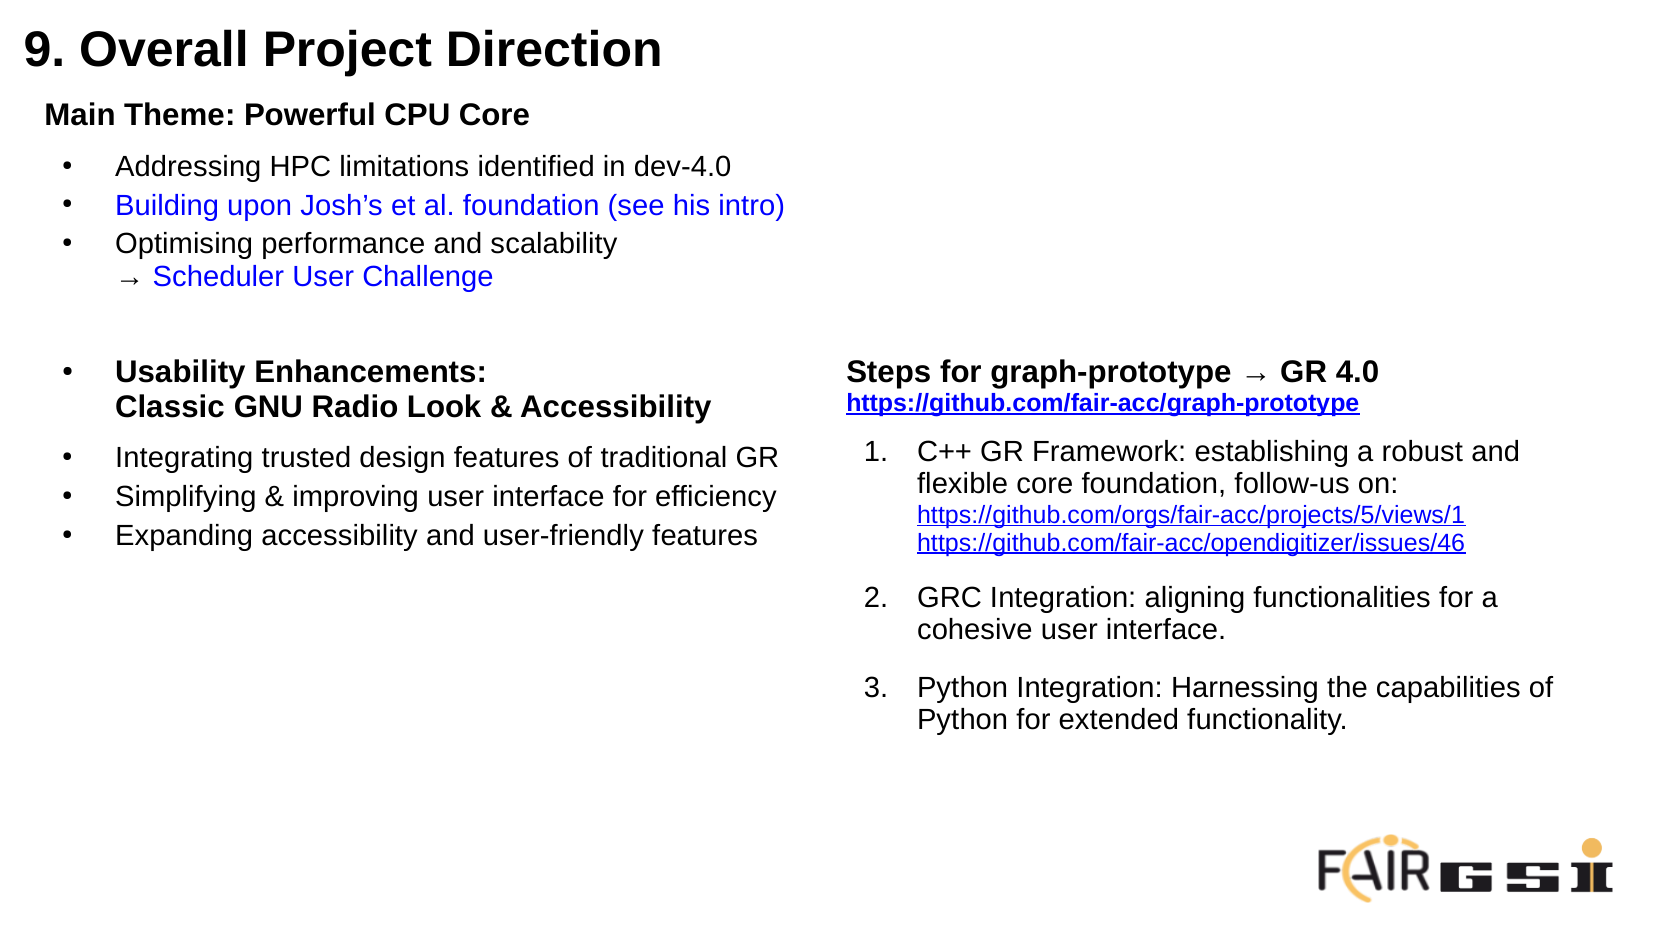

# 9. Overall Project Direction
Main Theme: Powerful CPU Core
Addressing HPC limitations identified in dev-4.0
Building upon Josh’s et al. foundation (see his intro)
Optimising performance and scalability
→ Scheduler User Challenge
Usability Enhancements:
Classic GNU Radio Look & Accessibility
Integrating trusted design features of traditional GR
Simplifying & improving user interface for efficiency
Expanding accessibility and user-friendly features
Steps for graph-prototype → GR 4.0
https://github.com/fair-acc/graph-prototype
C++ GR Framework: establishing a robust and flexible core foundation, follow-us on:
https://github.com/orgs/fair-acc/projects/5/views/1
https://github.com/fair-acc/opendigitizer/issues/46
GRC Integration: aligning functionalities for a cohesive user interface.
Python Integration: Harnessing the capabilities of Python for extended functionality.